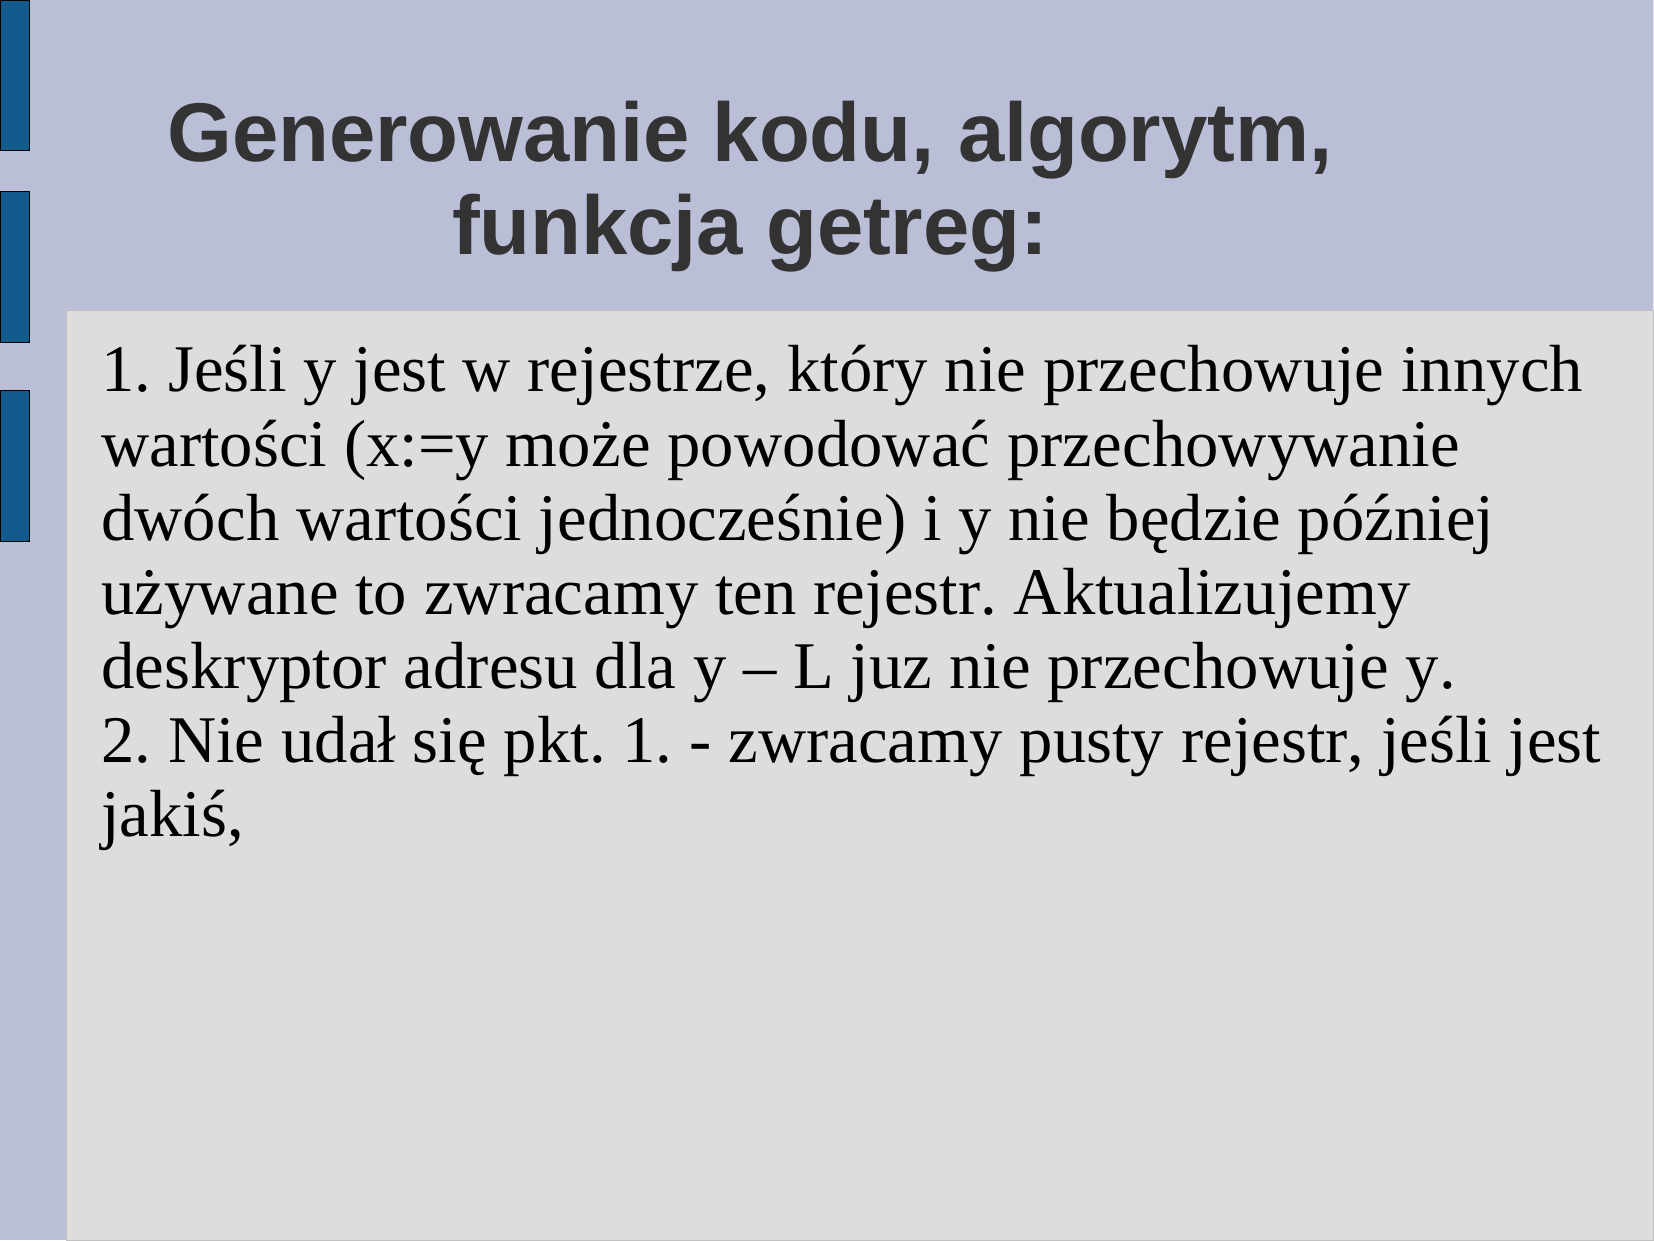

# Generowanie kodu, algorytm, funkcja getreg:
1. Jeśli y jest w rejestrze, który nie przechowuje innych wartości (x:=y może powodować przechowywanie dwóch wartości jednocześnie) i y nie będzie później używane to zwracamy ten rejestr. Aktualizujemy deskryptor adresu dla y – L juz nie przechowuje y.
2. Nie udał się pkt. 1. - zwracamy pusty rejestr, jeśli jest jakiś,